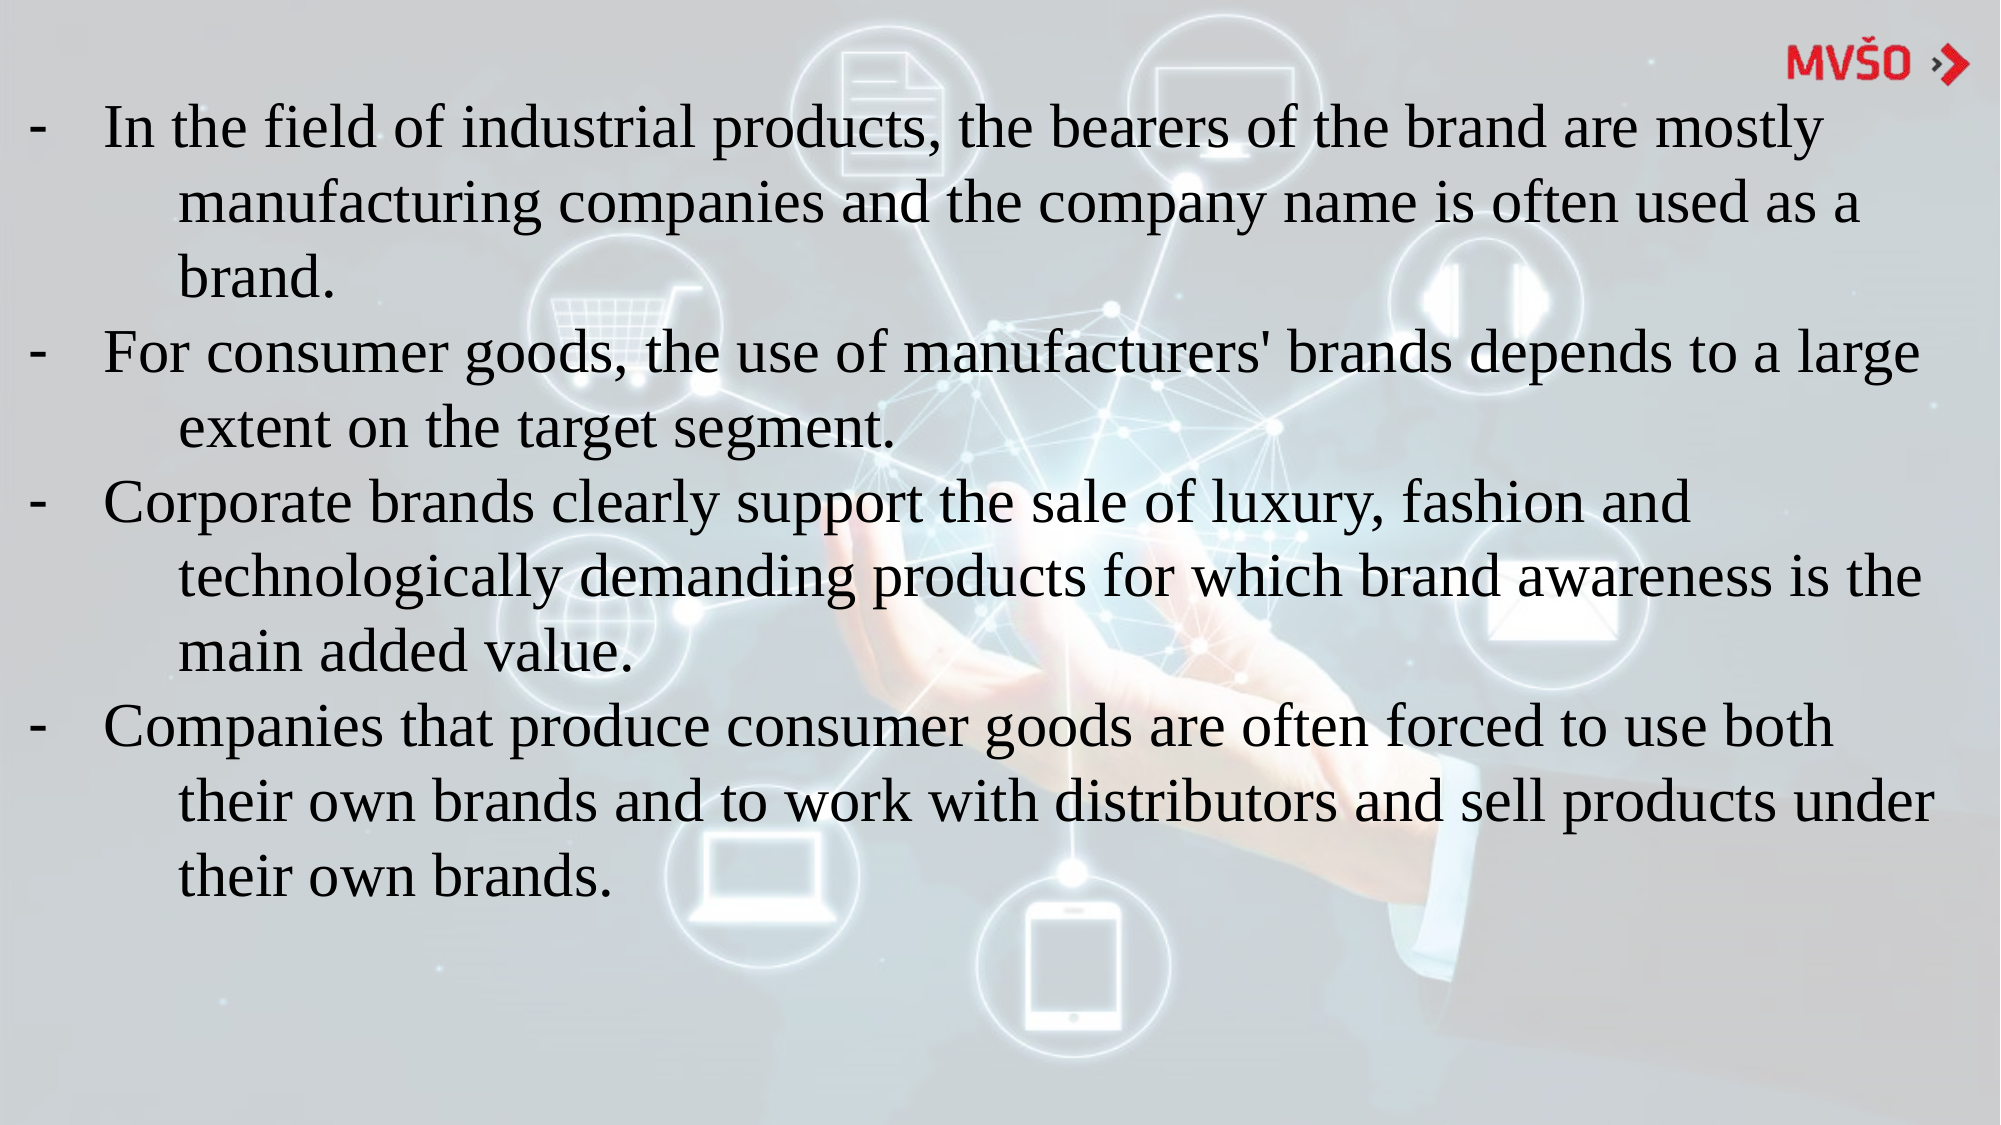

In the field of industrial products, the bearers of the brand are mostly manufacturing companies and the company name is often used as a brand.
For consumer goods, the use of manufacturers' brands depends to a large extent on the target segment.
Corporate brands clearly support the sale of luxury, fashion and technologically demanding products for which brand awareness is the main added value.
Companies that produce consumer goods are often forced to use both their own brands and to work with distributors and sell products under their own brands.